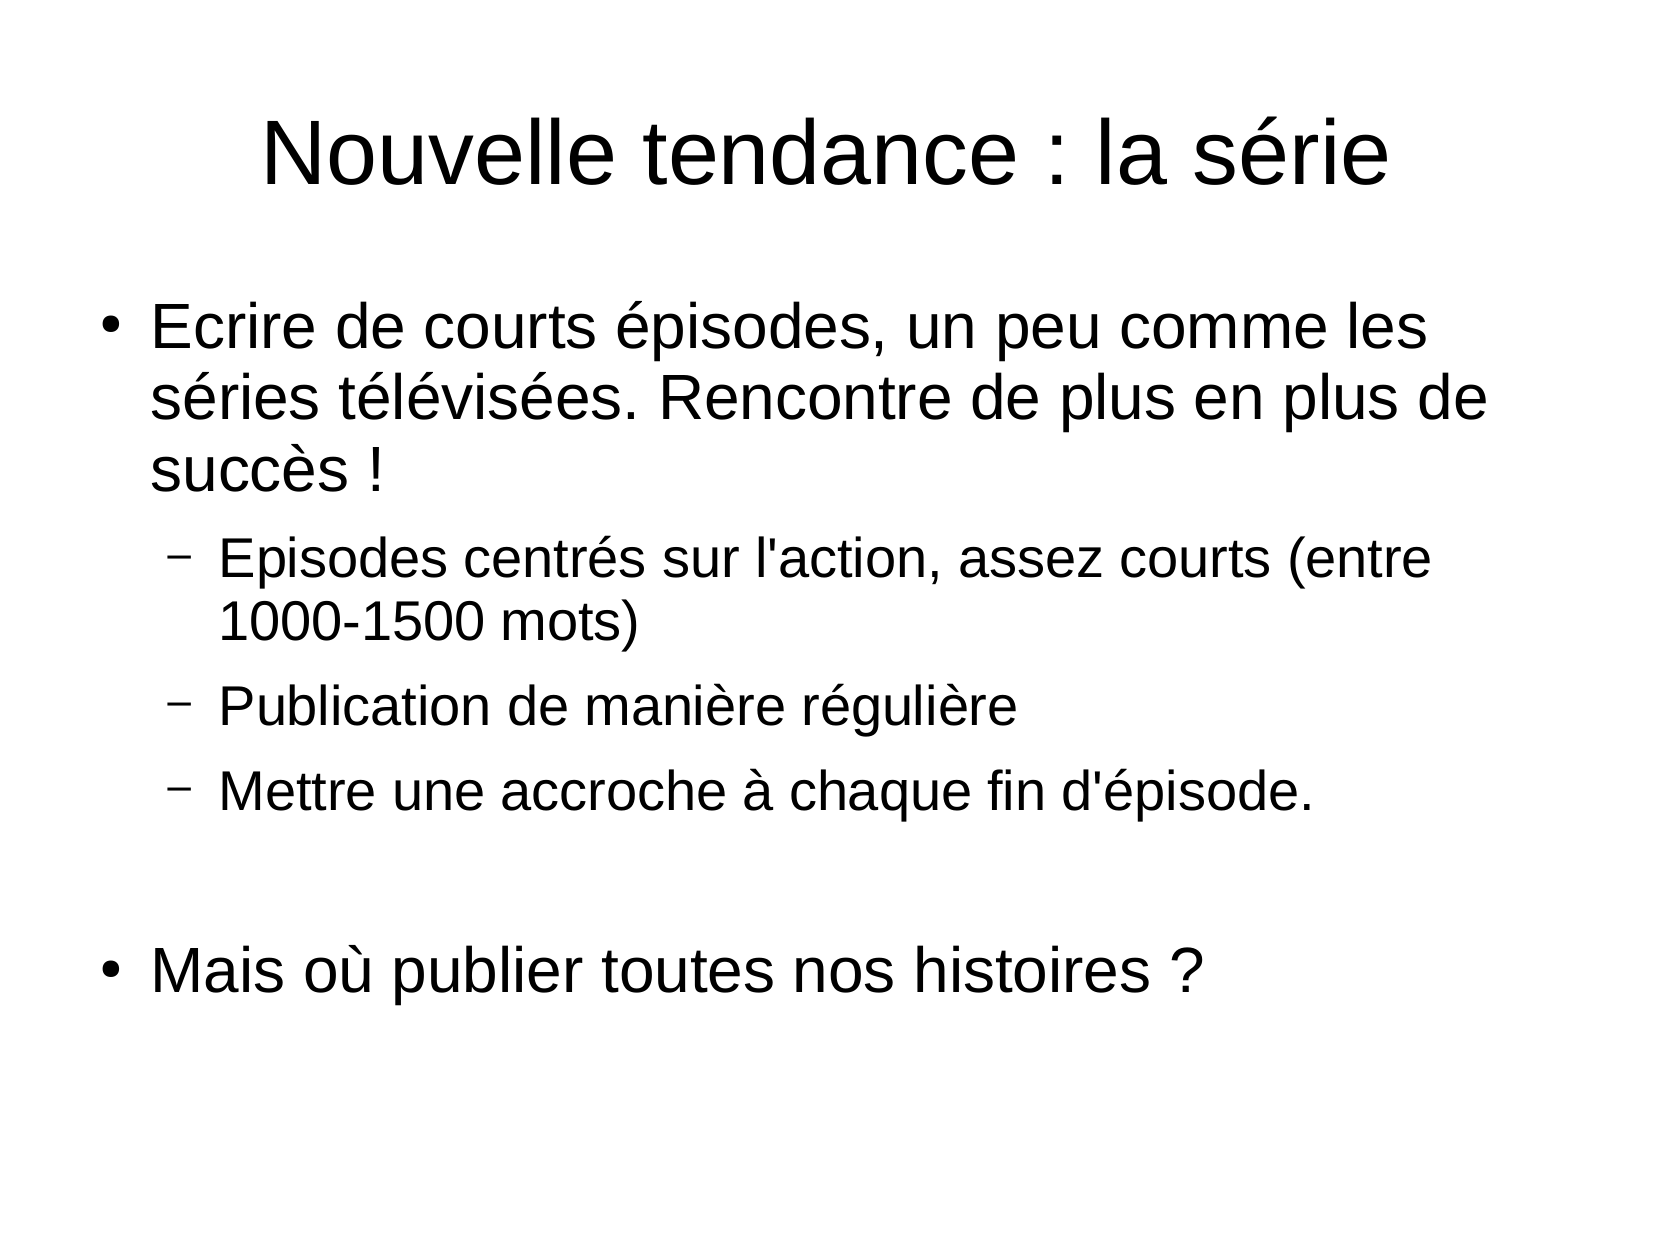

# Nouvelle tendance : la série
Ecrire de courts épisodes, un peu comme les séries télévisées. Rencontre de plus en plus de succès !
Episodes centrés sur l'action, assez courts (entre 1000-1500 mots)
Publication de manière régulière
Mettre une accroche à chaque fin d'épisode.
Mais où publier toutes nos histoires ?